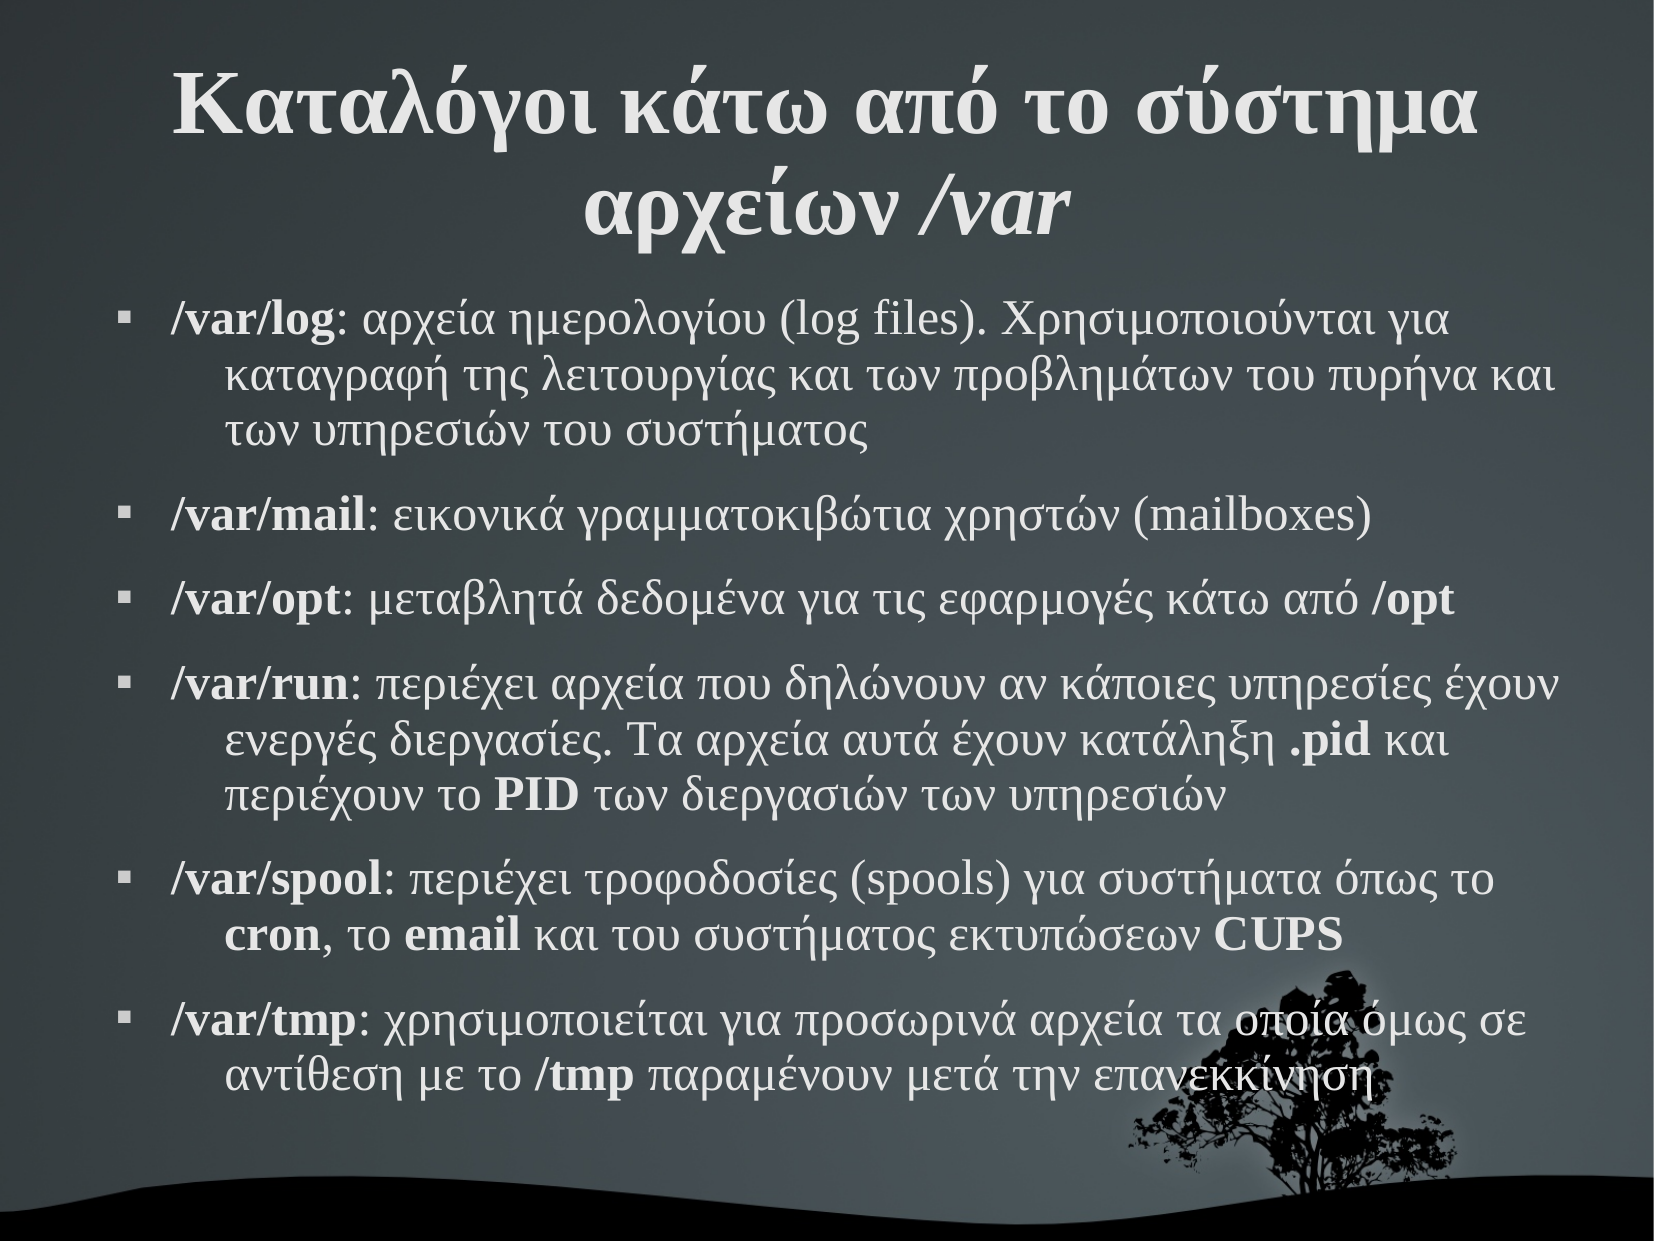

Καταλόγοι κάτω από το σύστημα αρχείων /var
# /var/log: αρχεία ημερολογίου (log files). Χρησιμοποιούνται για καταγραφή της λειτουργίας και των προβλημάτων του πυρήνα και των υπηρεσιών του συστήματος
/var/mail: εικονικά γραμματοκιβώτια χρηστών (mailboxes)
/var/opt: μεταβλητά δεδομένα για τις εφαρμογές κάτω από /​opt
/var/run: περιέχει αρχεία που δηλώνουν αν κάποιες υπηρεσίες έχουν ενεργές διεργασίες. Τα αρχεία αυτά έχουν κατάληξη .pid και περιέχουν το PID των διεργασιών των υπηρεσιών
/var/spool: περιέχει τροφοδοσίες (spools) για συστήματα όπως το cron, το email και του συστήματος εκτυπώσεων CUPS
/var/tmp: χρησιμοποιείται για προσωρινά αρχεία τα οποία όμως σε αντίθεση με το /tmp παραμένουν μετά την επανεκκίνηση